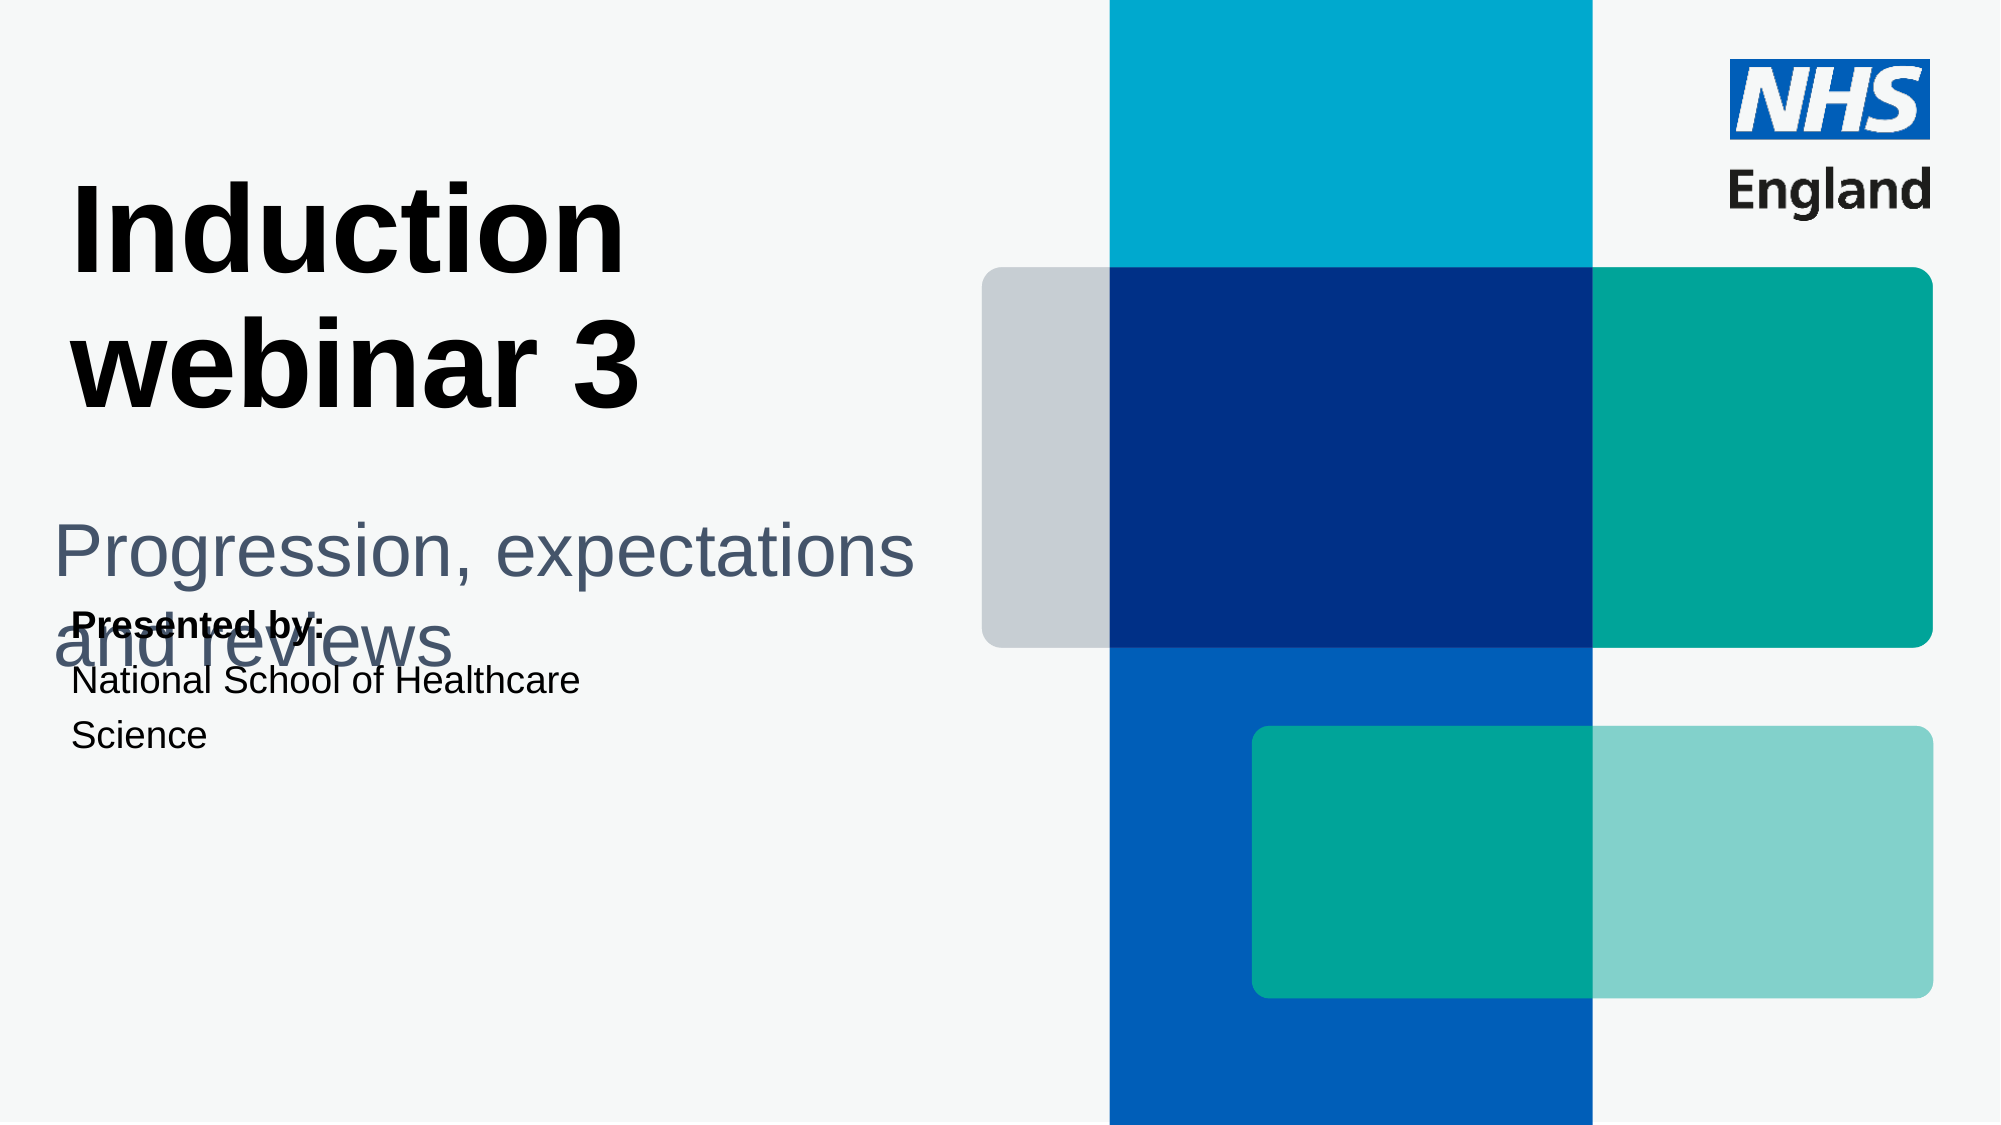

# Induction webinar 3
Progression, expectations and reviews
Presented by:
National School of Healthcare Science